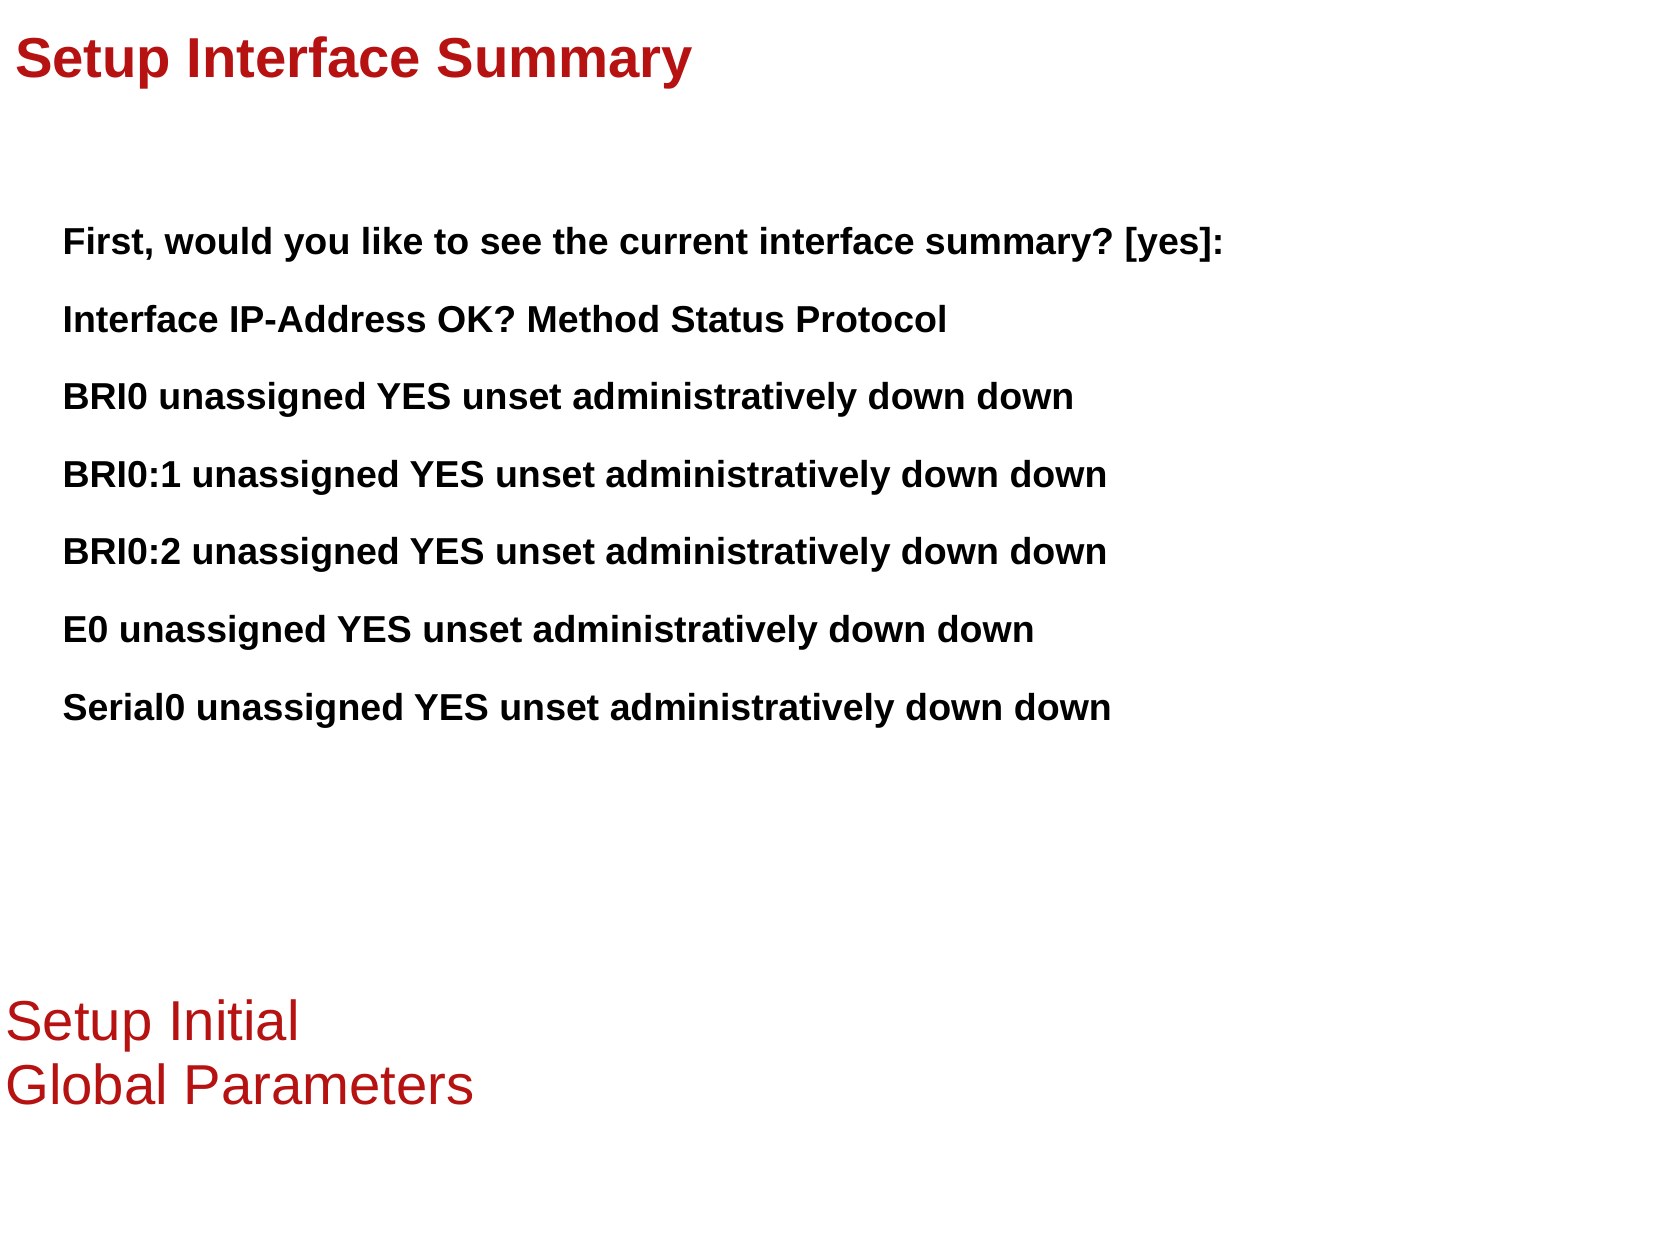

Setup Interface Summary
First, would you like to see the current interface summary? [yes]:
Interface IP-Address OK? Method Status Protocol
BRI0 unassigned YES unset administratively down down
BRI0:1 unassigned YES unset administratively down down
BRI0:2 unassigned YES unset administratively down down
E0 unassigned YES unset administratively down down
Serial0 unassigned YES unset administratively down down
Setup Initial
Global Parameters